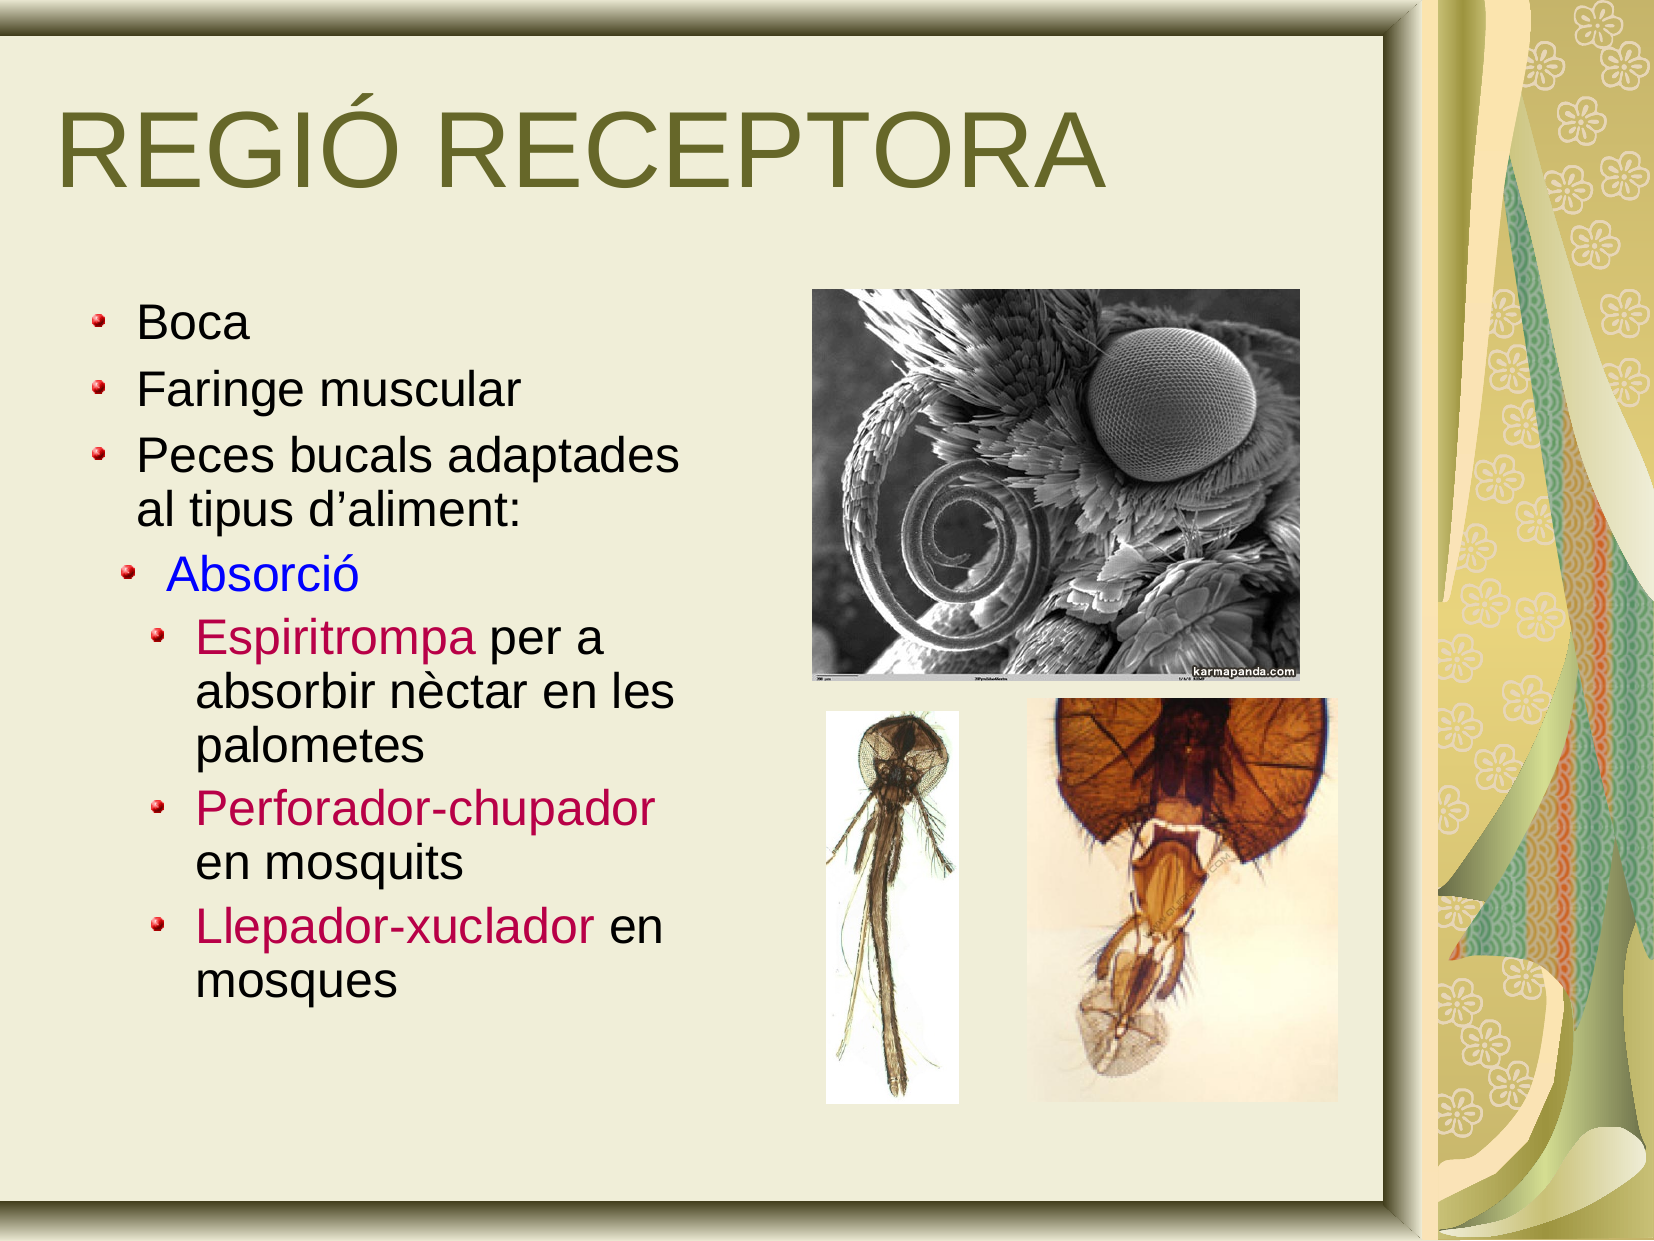

REGIÓ RECEPTORA
Boca
Faringe muscular
Peces bucals adaptades al tipus d’aliment:
Absorció
Espiritrompa per a absorbir nèctar en les palometes
Perforador-chupador en mosquits
Llepador-xuclador en mosques